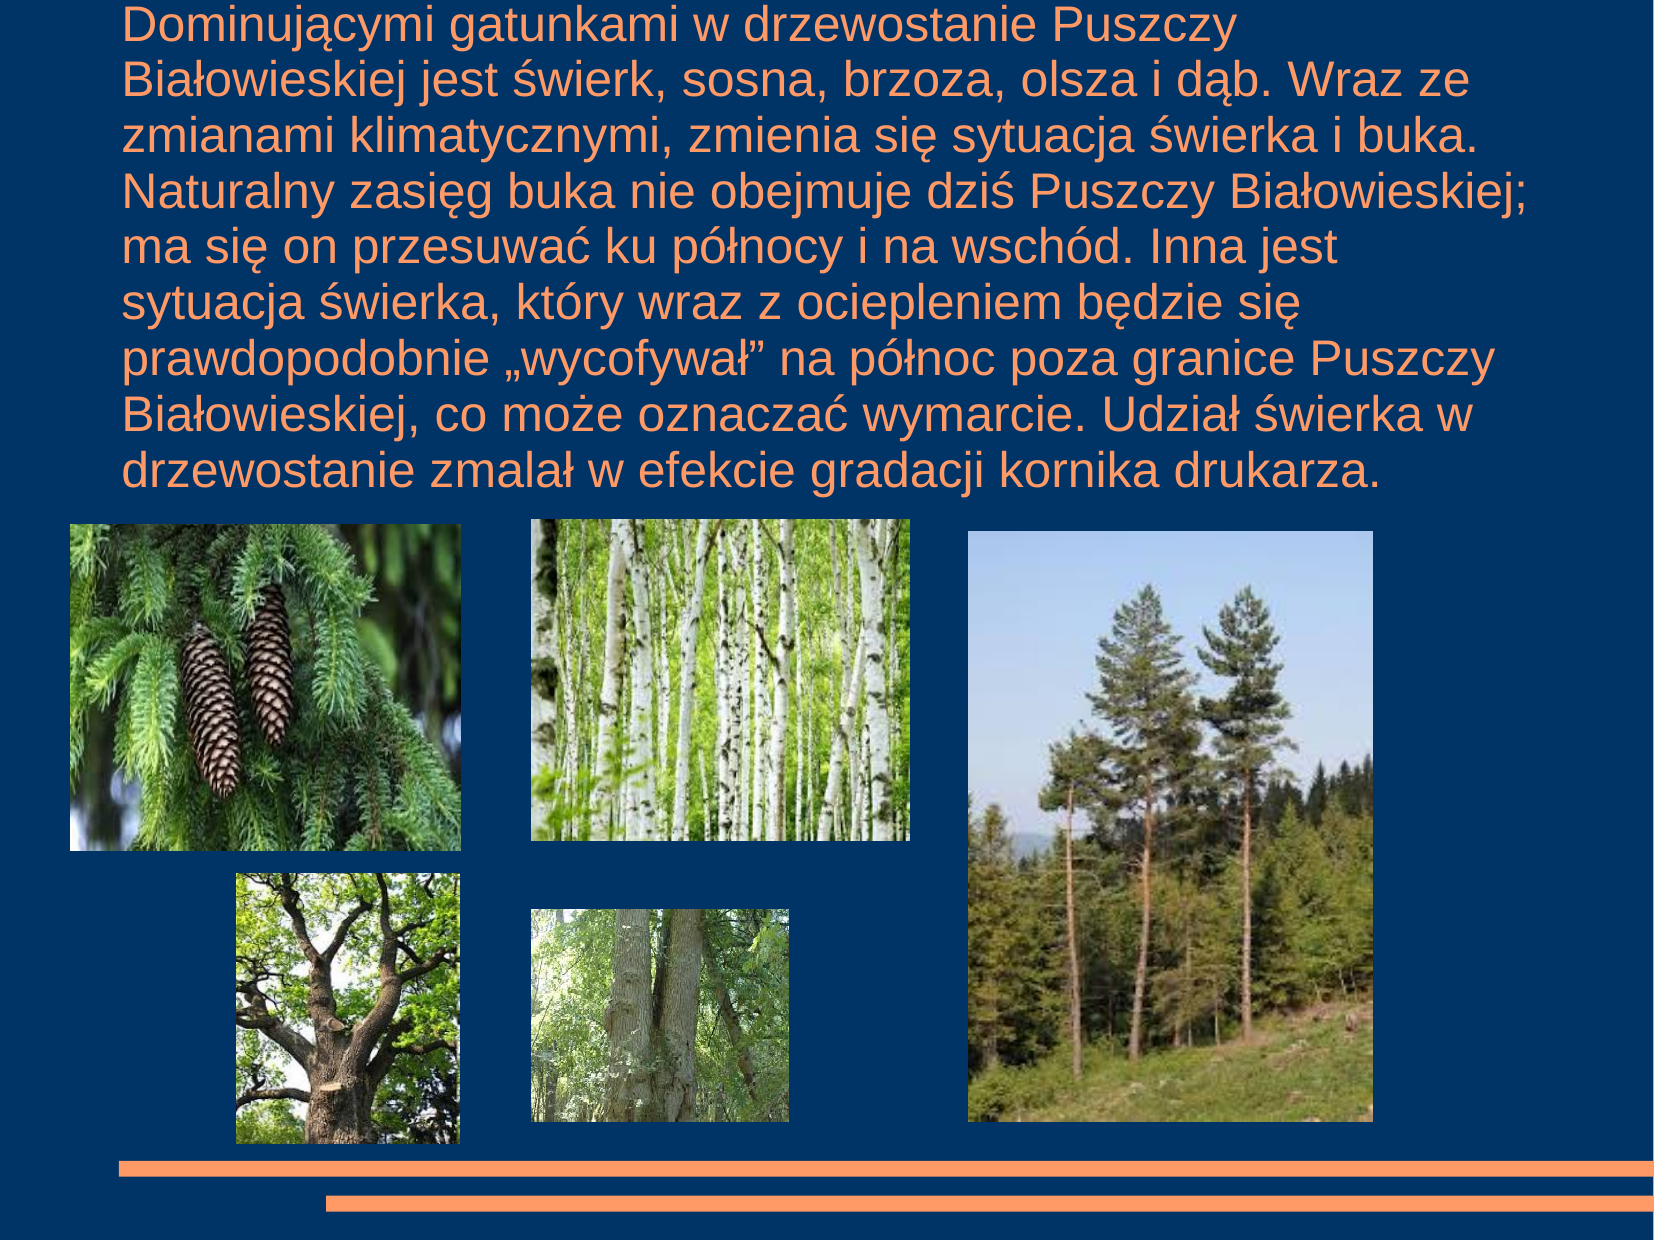

# Dominującymi gatunkami w drzewostanie Puszczy Białowieskiej jest świerk, sosna, brzoza, olsza i dąb. Wraz ze zmianami klimatycznymi, zmienia się sytuacja świerka i buka. Naturalny zasięg buka nie obejmuje dziś Puszczy Białowieskiej; ma się on przesuwać ku północy i na wschód. Inna jest sytuacja świerka, który wraz z ociepleniem będzie się prawdopodobnie „wycofywał” na północ poza granice Puszczy Białowieskiej, co może oznaczać wymarcie. Udział świerka w drzewostanie zmalał w efekcie gradacji kornika drukarza.